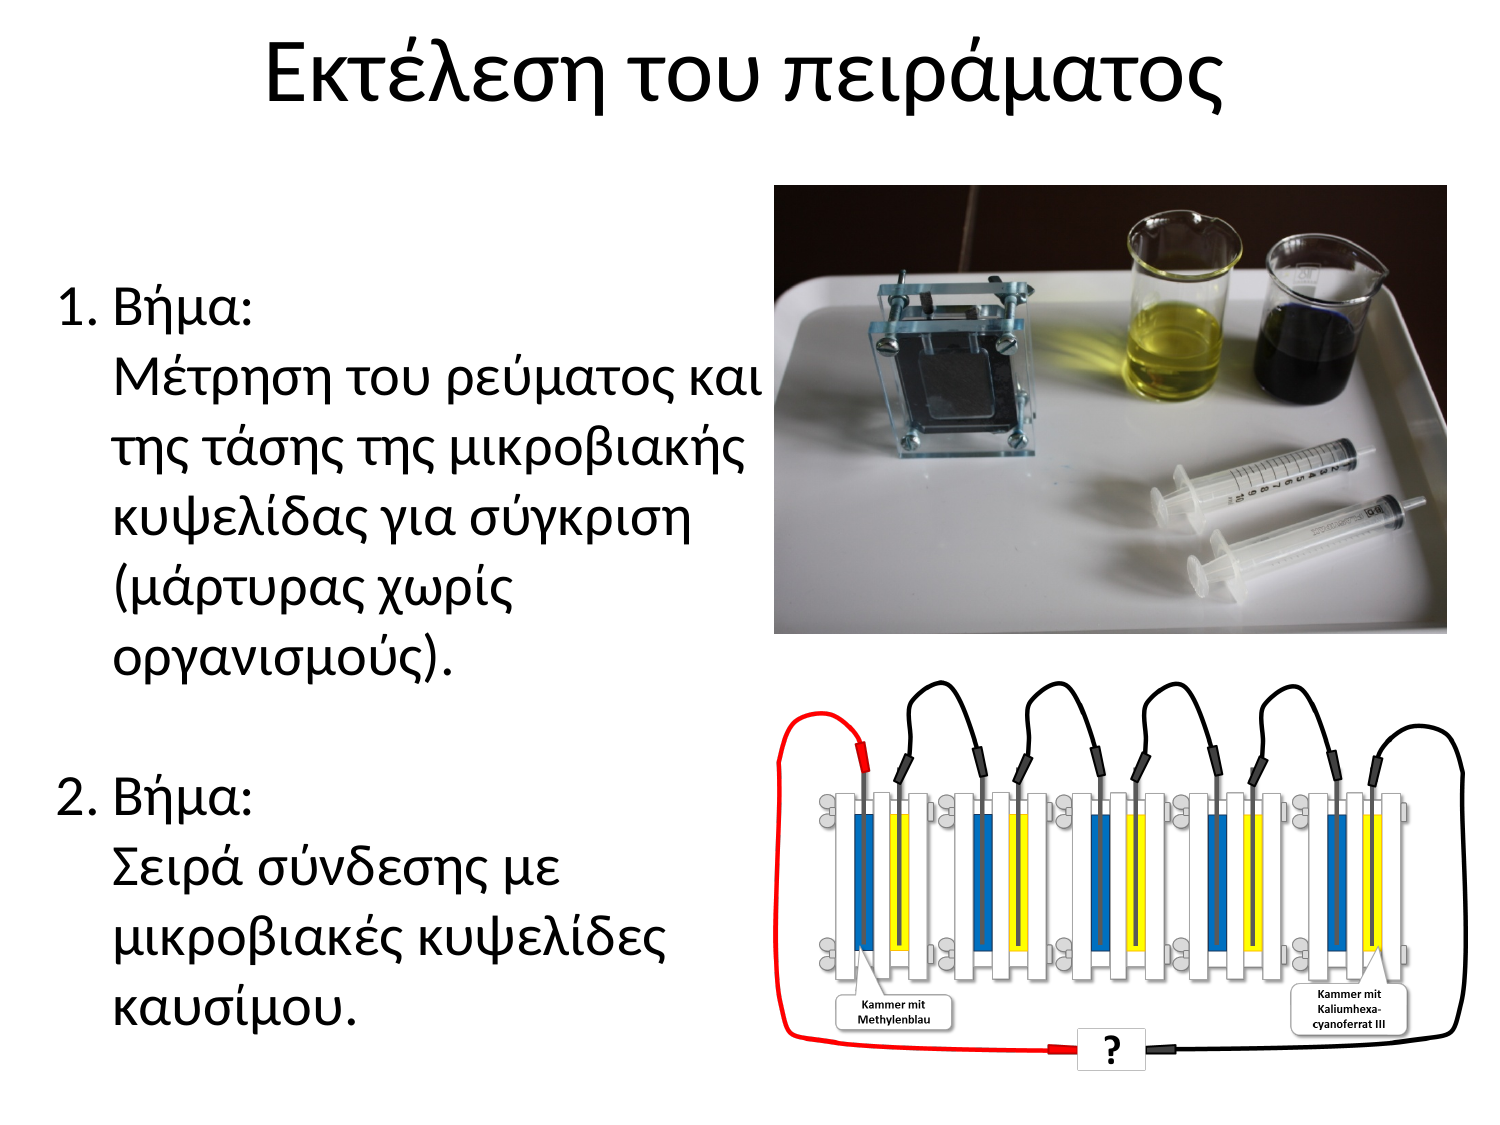

# Εκτέλεση του πειράματος
Βήμα:
	Μέτρηση του ρεύματος και της τάσης της μικροβιακής κυψελίδας για σύγκριση (μάρτυρας χωρίς οργανισμούς).
Βήμα:
	Σειρά σύνδεσης με μικροβιακές κυψελίδες καυσίμου.